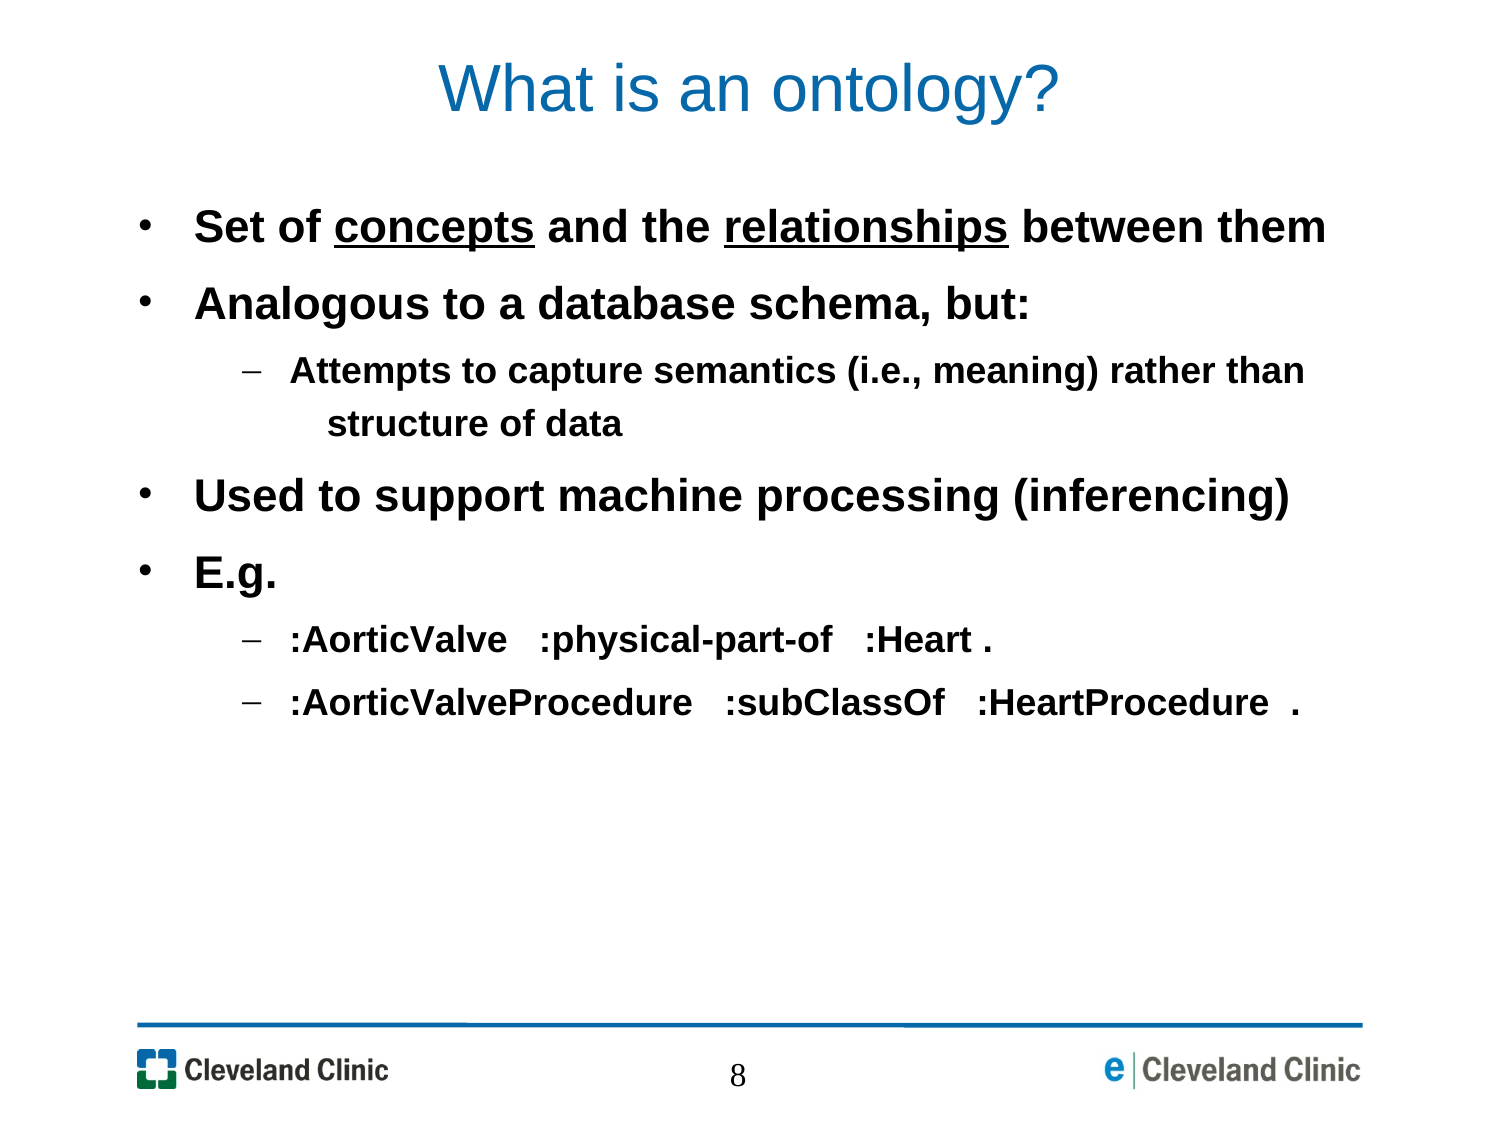

# What is an ontology?
Set of concepts and the relationships between them
Analogous to a database schema, but:
Attempts to capture semantics (i.e., meaning) rather than structure of data
Used to support machine processing (inferencing)
E.g.
:AorticValve :physical-part-of :Heart .
:AorticValveProcedure :subClassOf :HeartProcedure .
8